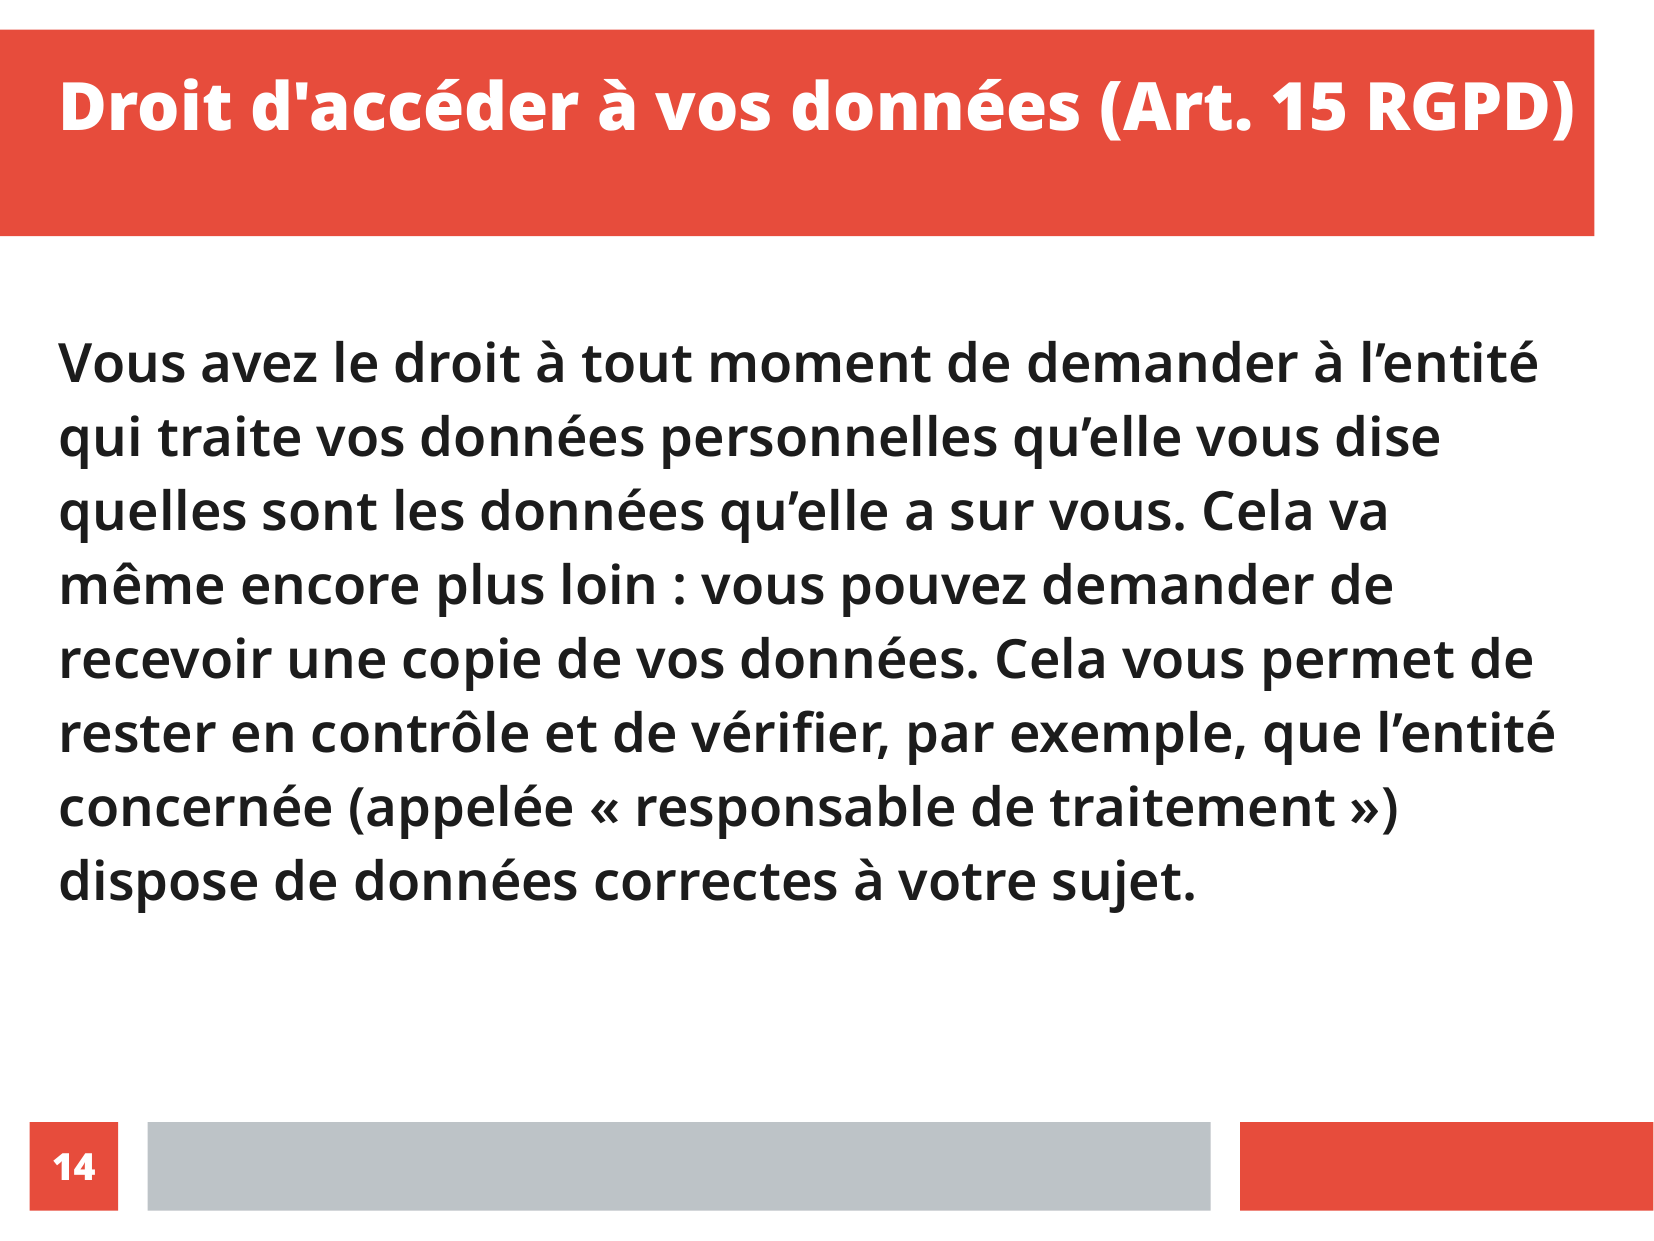

# Droit d'accéder à vos données (Art. 15 RGPD)
Vous avez le droit à tout moment de demander à l’entité qui traite vos données personnelles qu’elle vous dise quelles sont les données qu’elle a sur vous. Cela va même encore plus loin : vous pouvez demander de recevoir une copie de vos données. Cela vous permet de rester en contrôle et de vérifier, par exemple, que l’entité concernée (appelée « responsable de traitement ») dispose de données correctes à votre sujet.
14